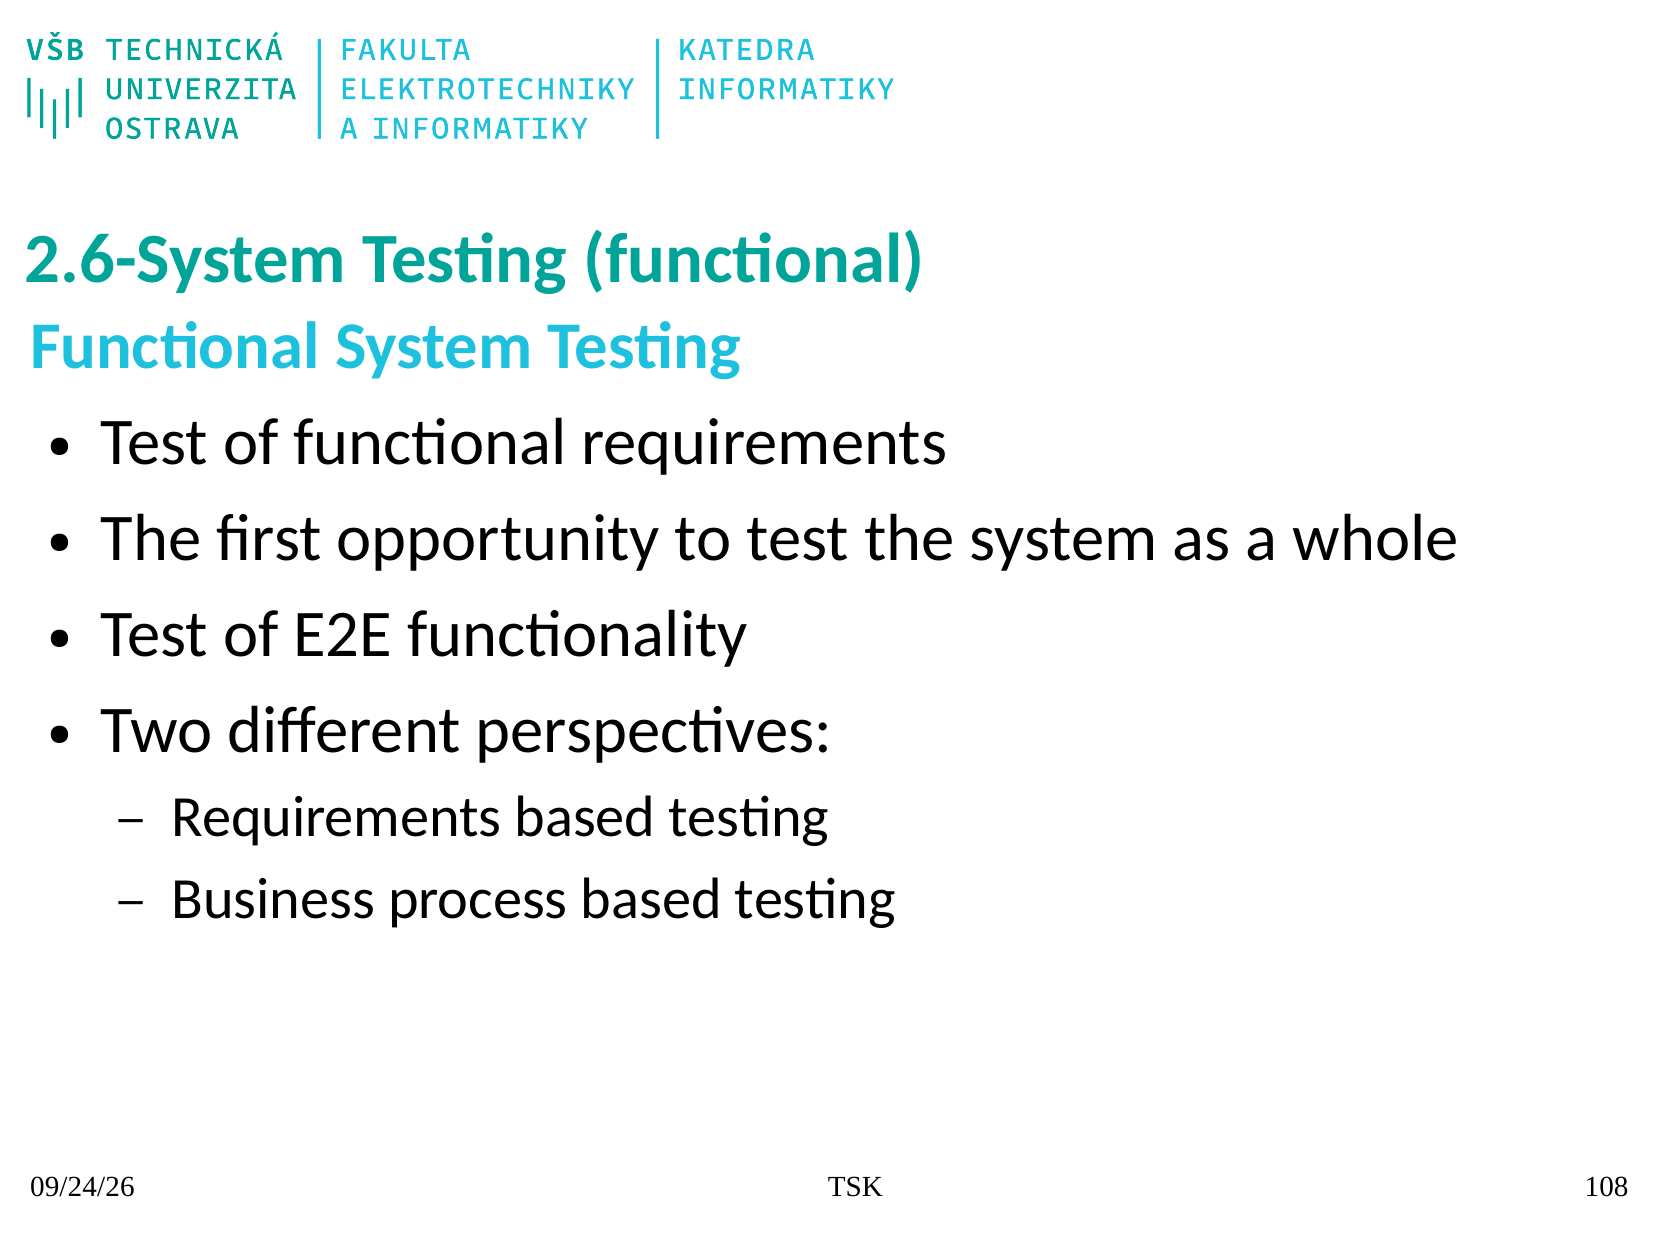

# 2.6-System Testing (functional)
Functional System Testing
Test of functional requirements
The first opportunity to test the system as a whole
Test of E2E functionality
Two different perspectives:
Requirements based testing
Business process based testing
TSK
108